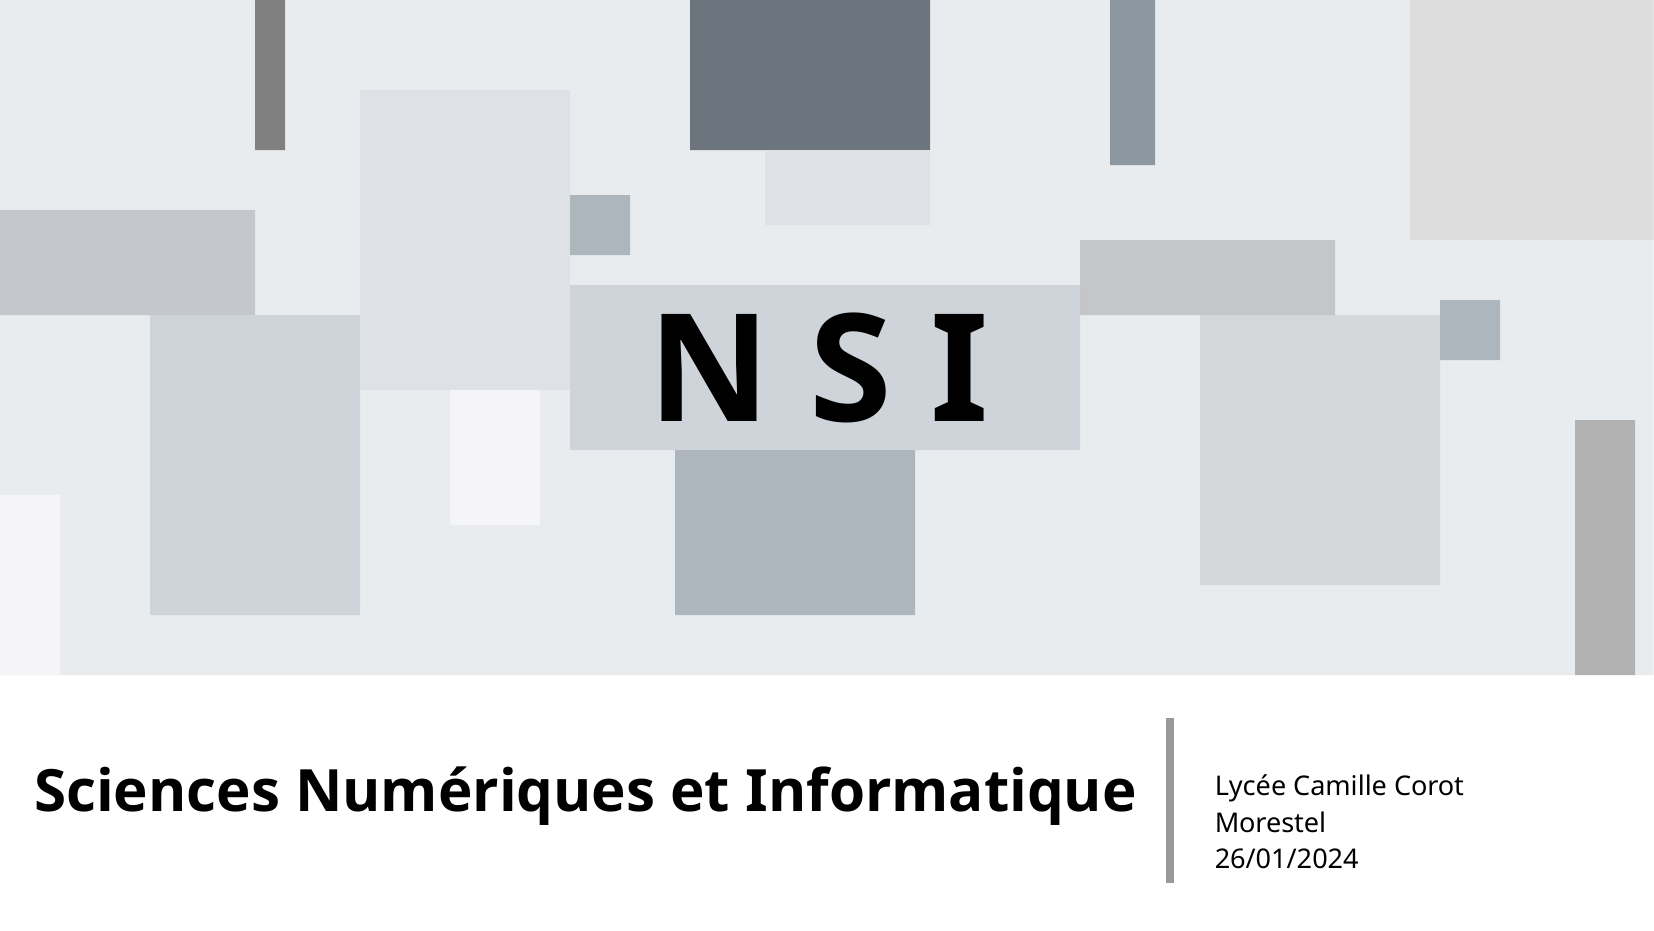

N S I
Sciences Numériques et Informatique
Lycée Camille Corot
Morestel
26/01/2024